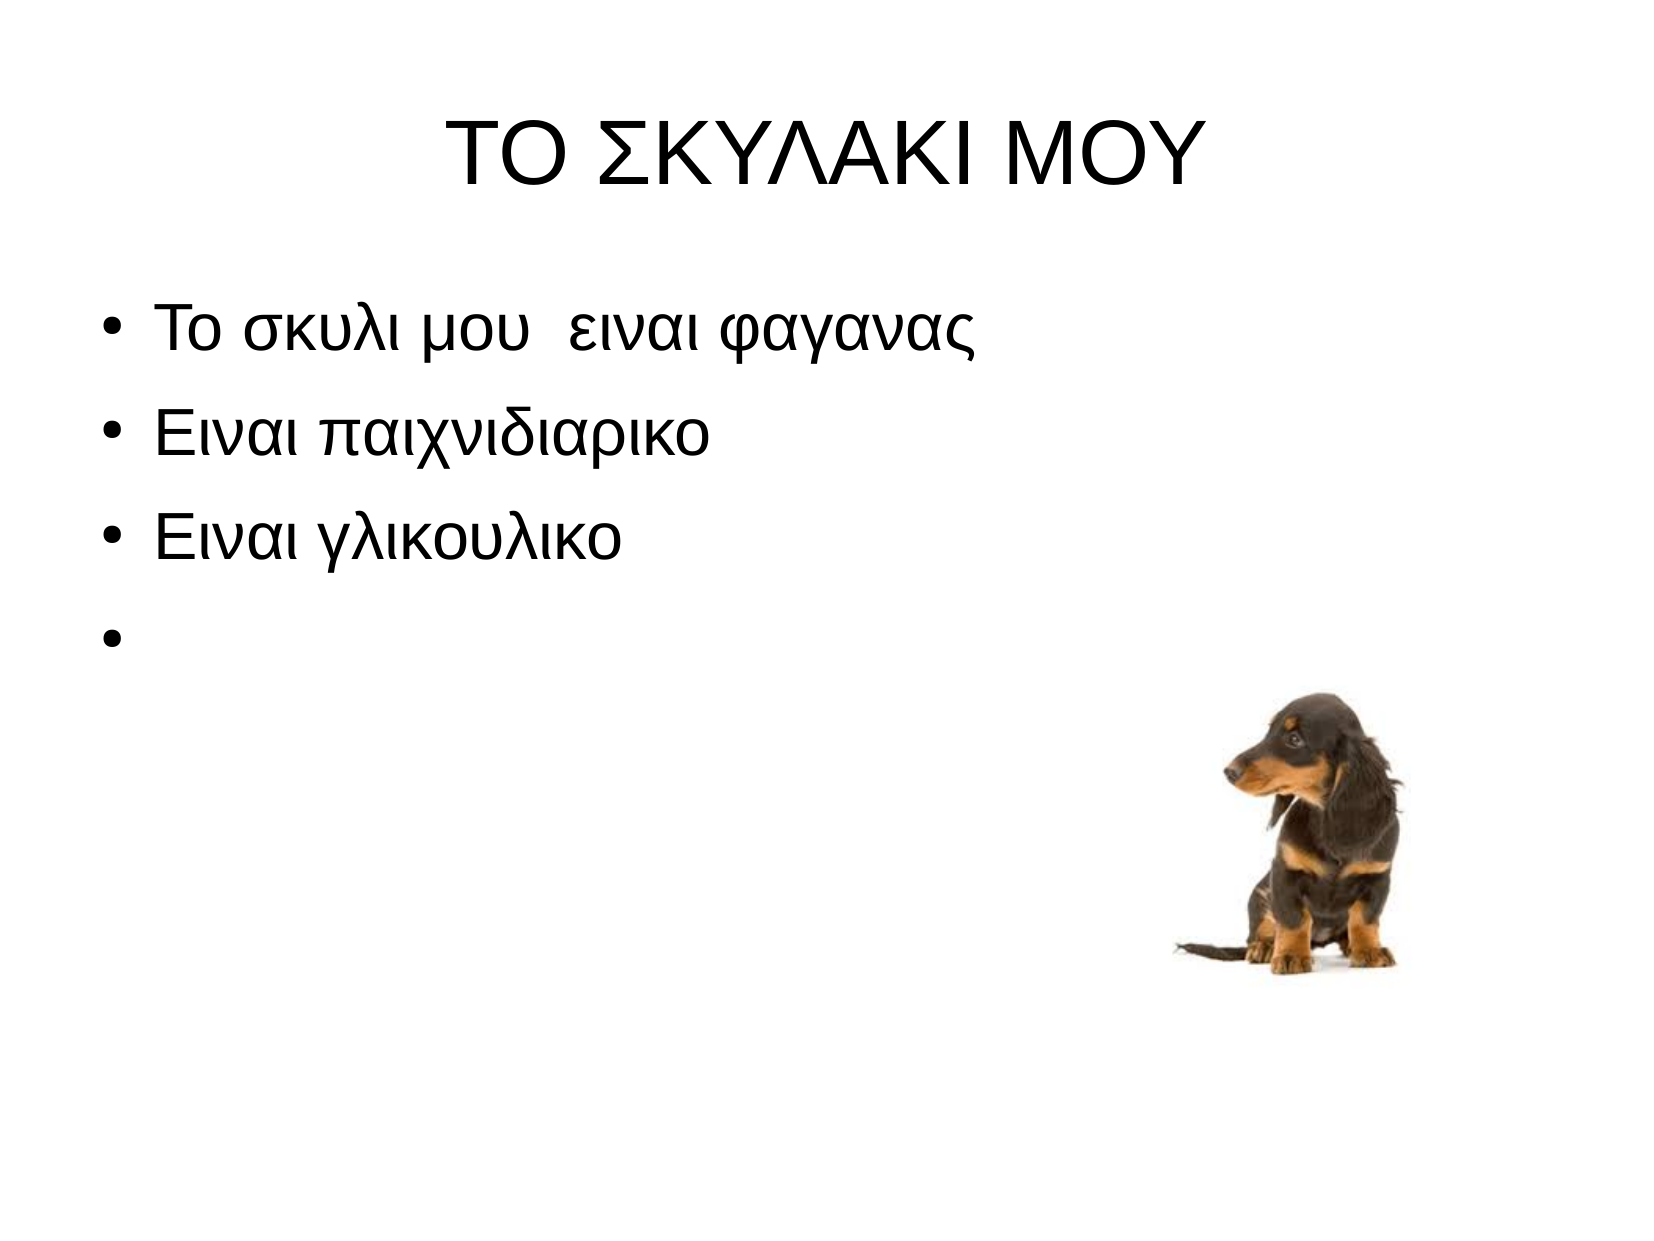

# ΤΟ ΣΚΥΛΑΚΙ ΜΟΥ
Το σκυλι μου ειναι φαγανας
Ειναι παιχνιδιαρικο
Ειναι γλικουλικο